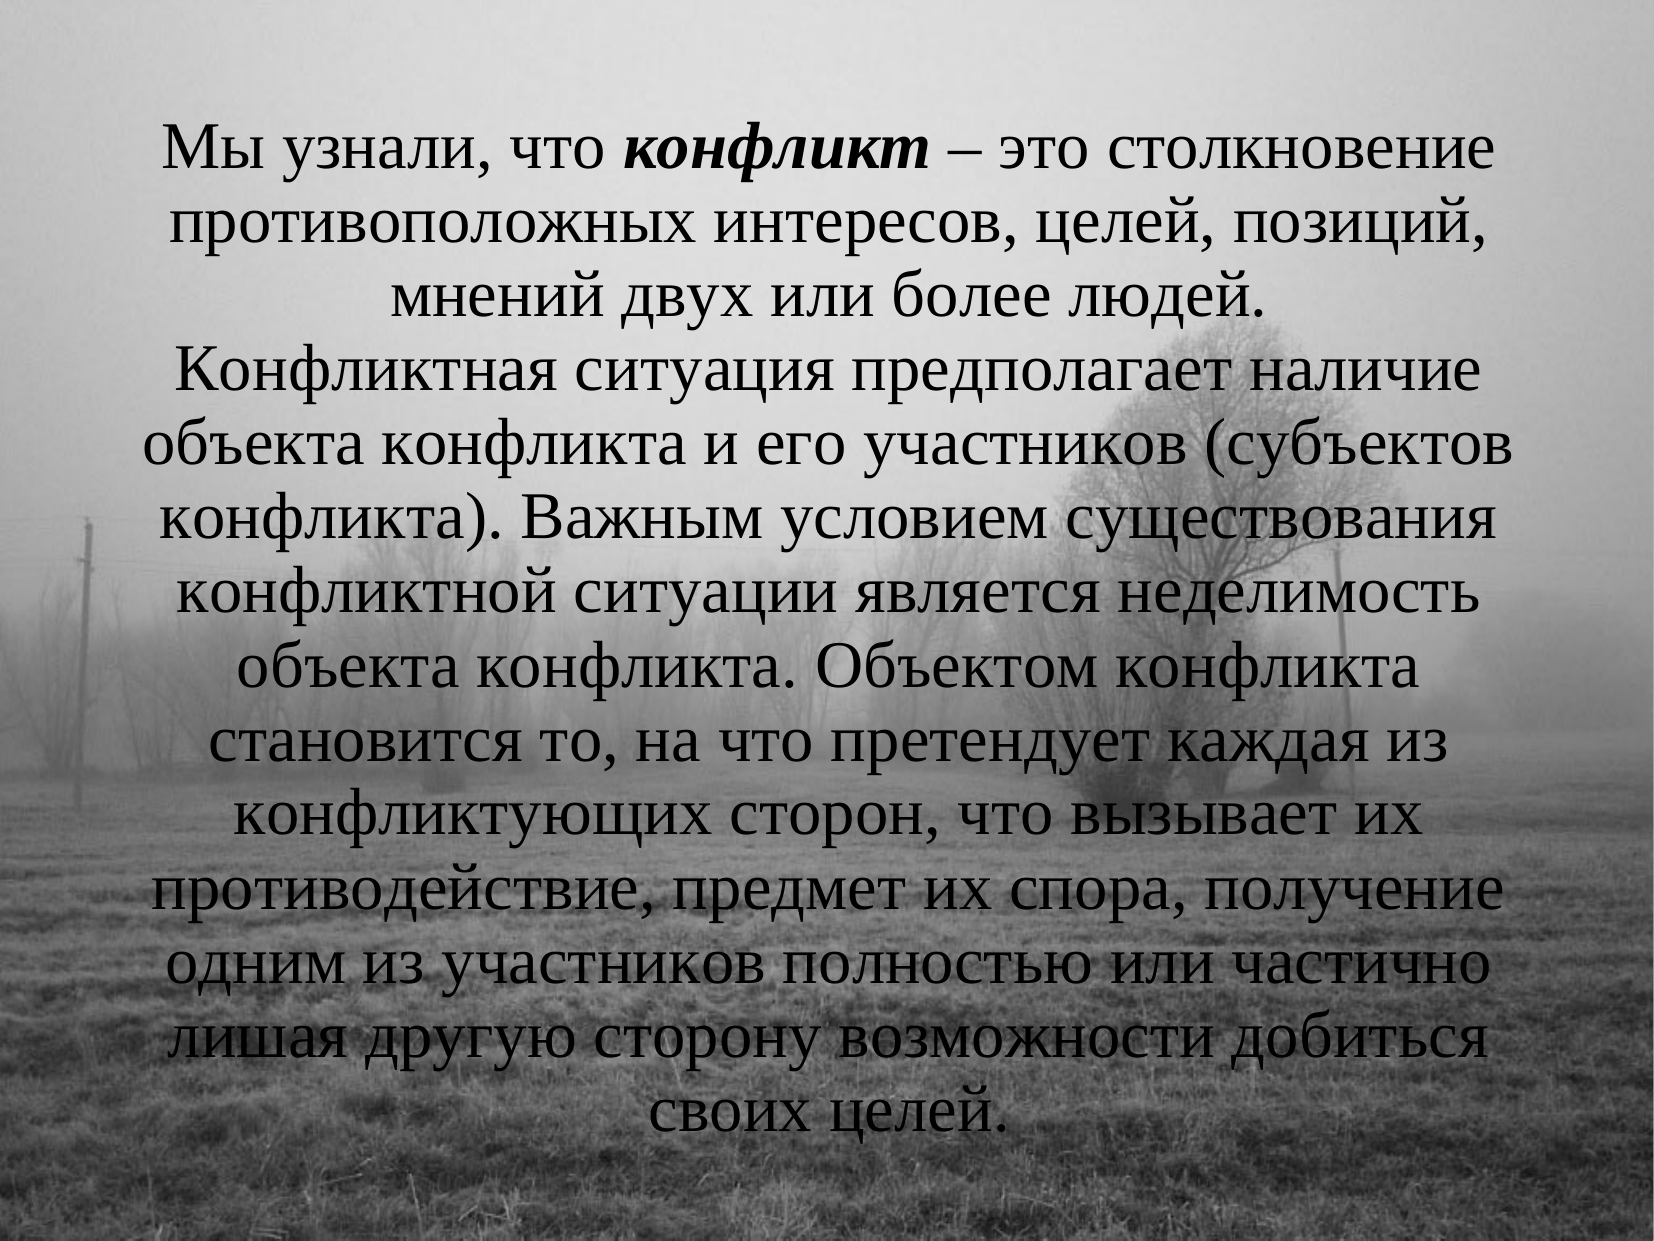

# Мы узнали, что конфликт – это столкновение противоположных интересов, целей, позиций, мнений двух или более людей.
Конфликтная ситуация предполагает наличие объекта конфликта и его участников (субъектов конфликта). Важным условием существования конфликтной ситуации является неделимость объекта конфликта. Объектом конфликта становится то, на что претендует каждая из конфликтующих сторон, что вызывает их противодействие, предмет их спора, получение одним из участников полностью или частично лишая другую сторону возможности добиться своих целей.